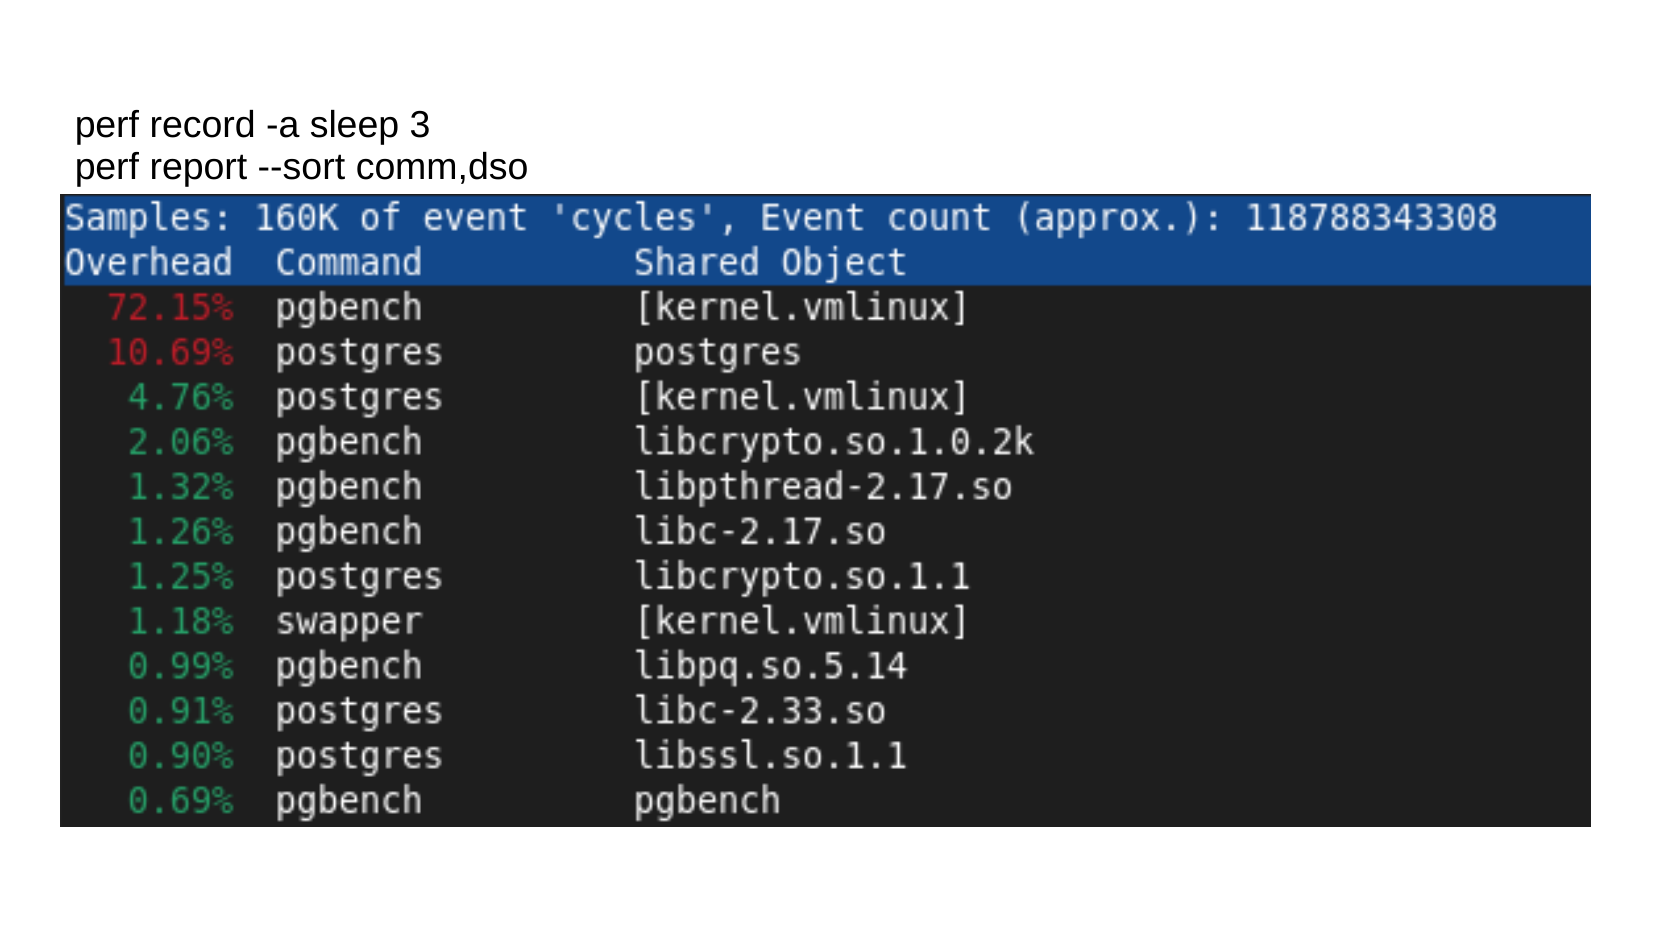

perf record -a sleep 3
perf report --sort comm,dso
#